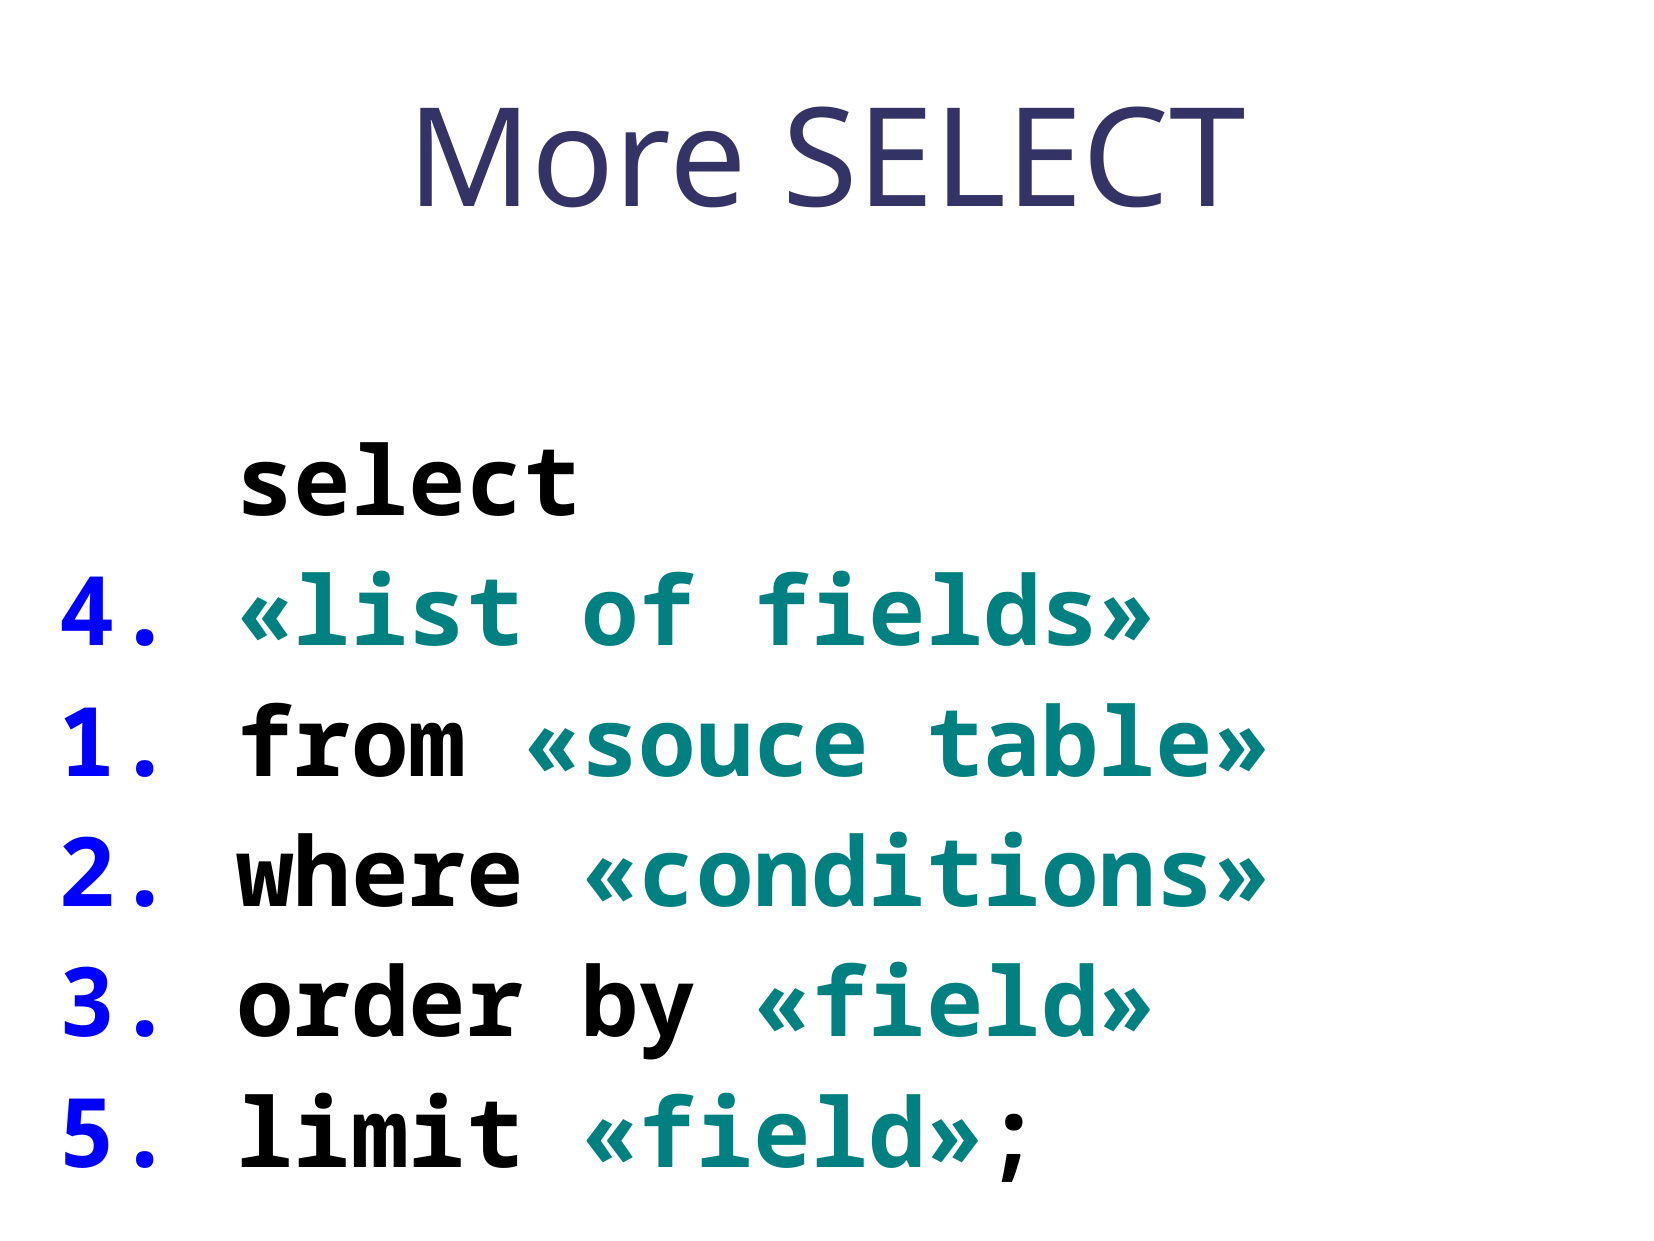

# More SELECT
4.
1.
2.
3.
5.
select
«list of fields»
from «souce table»
where «conditions»
order by «field»
limit «field»;